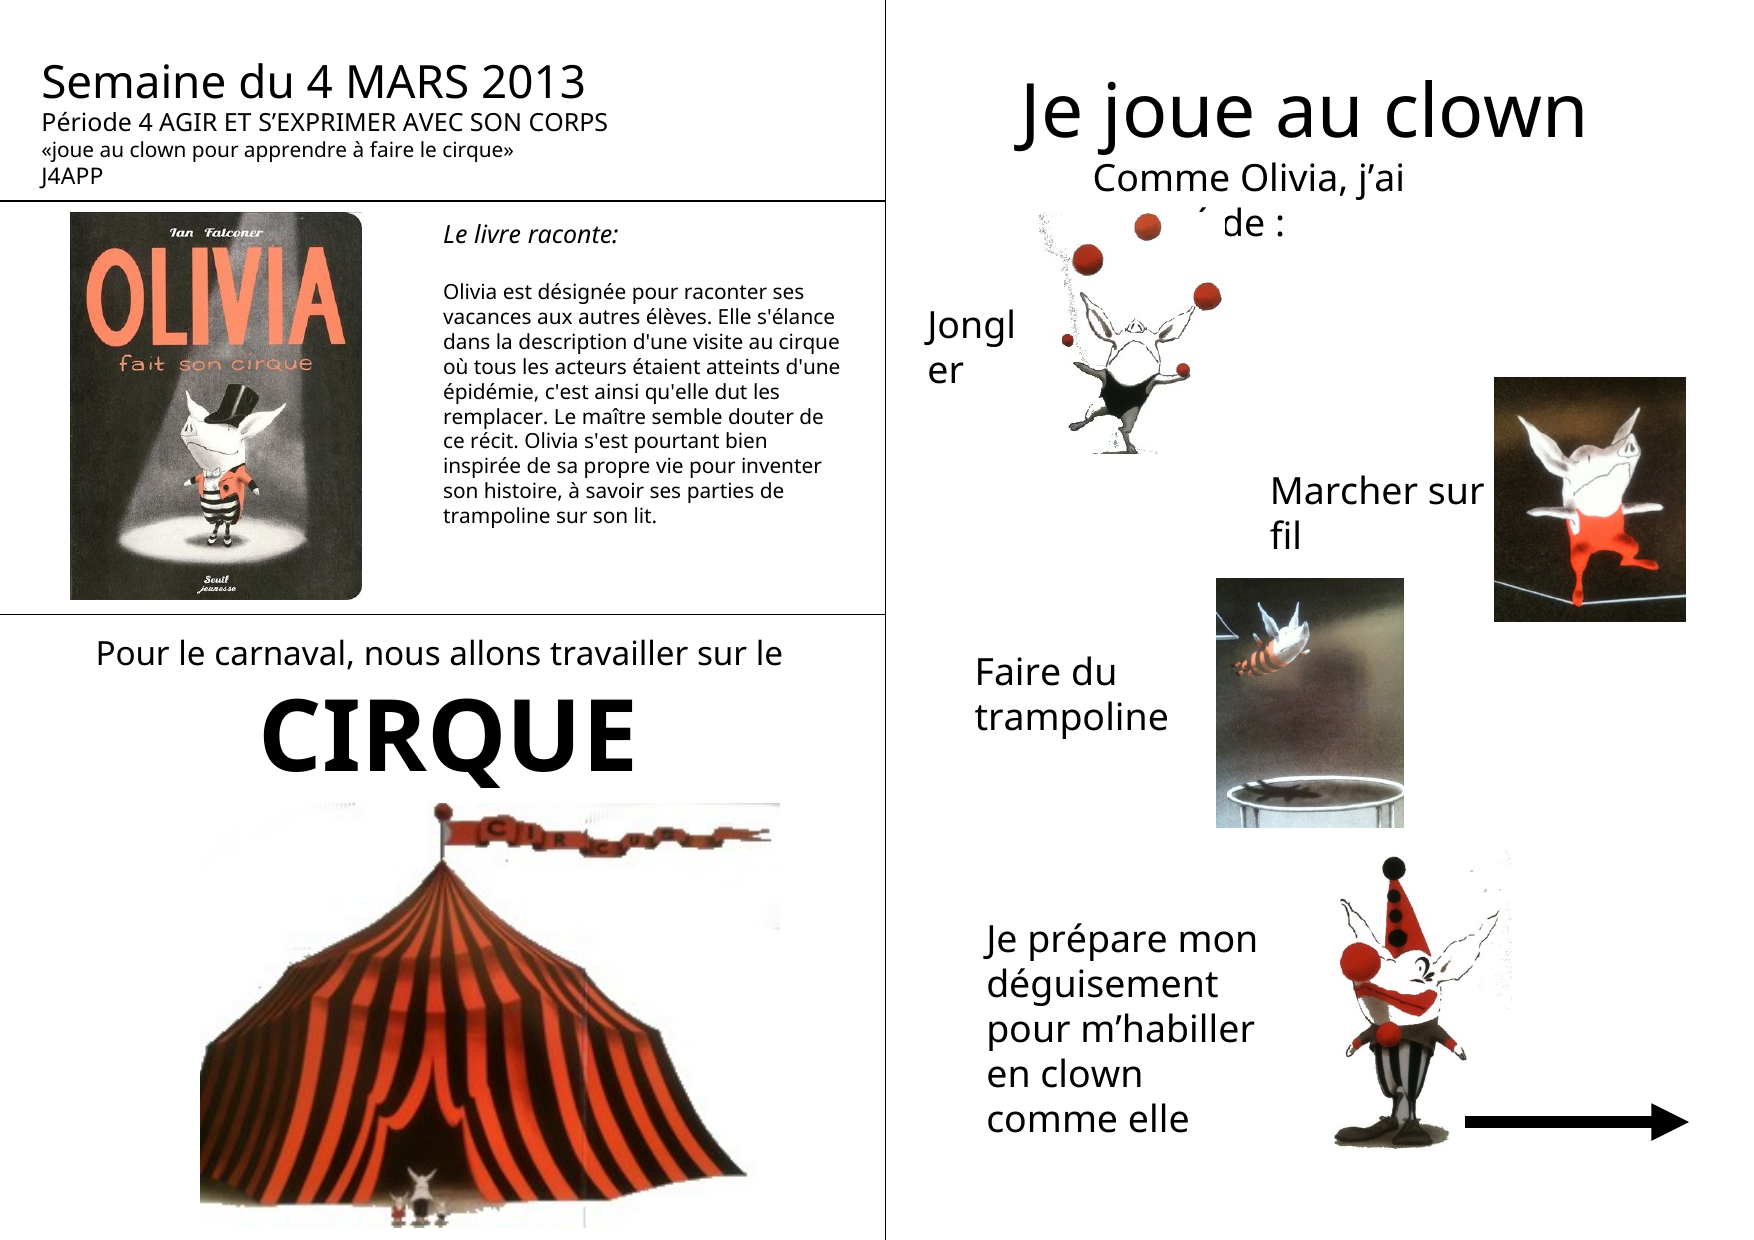

Semaine du 4 MARS 2013
Je joue au clown
Période 4 AGIR ET S’EXPRIMER AVEC SON CORPS
«joue au clown pour apprendre à faire le cirque»
J4APP
Comme Olivia, j’ai essayé de :
Le livre raconte:
Olivia est désignée pour raconter ses vacances aux autres élèves. Elle s'élance dans la description d'une visite au cirque où tous les acteurs étaient atteints d'une épidémie, c'est ainsi qu'elle dut les remplacer. Le maître semble douter de ce récit. Olivia s'est pourtant bien inspirée de sa propre vie pour inventer son histoire, à savoir ses parties de trampoline sur son lit.
Jongler
Marcher sur un fil
Pour le carnaval, nous allons travailler sur le
CIRQUE
Faire du trampoline
Je prépare mon déguisement pour m’habiller en clown
comme elle